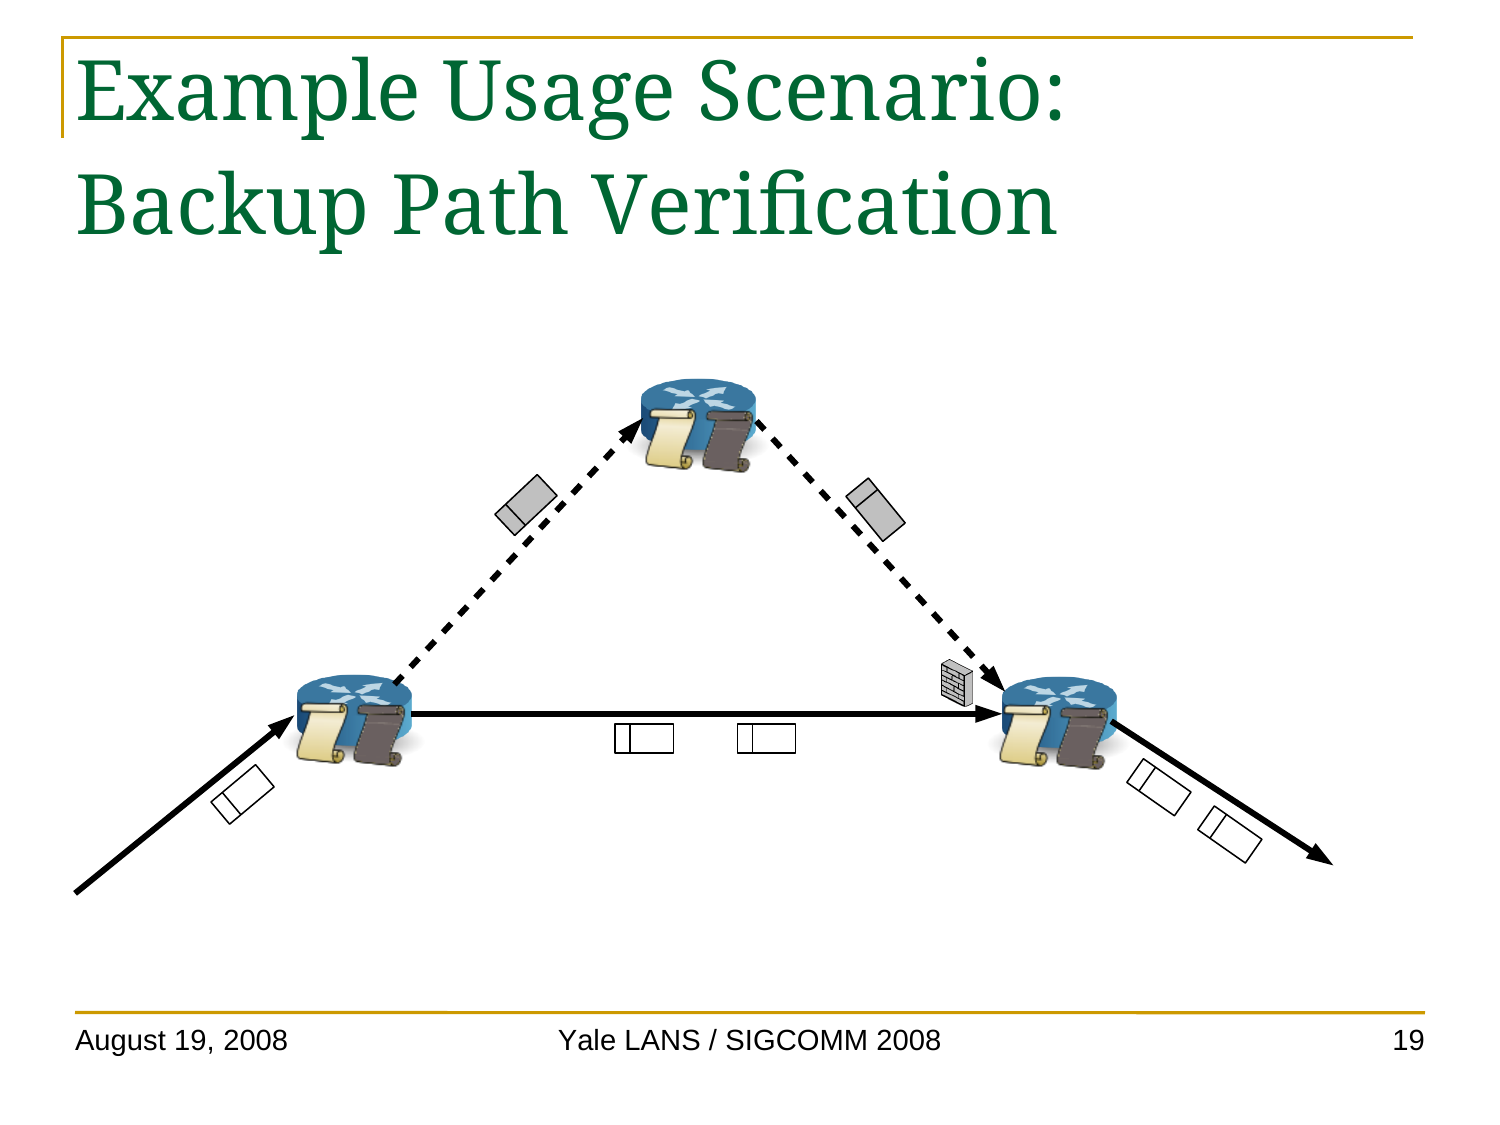

# Example Usage Scenario: Backup Path Verification
August 19, 2008
Yale LANS / SIGCOMM 2008
19